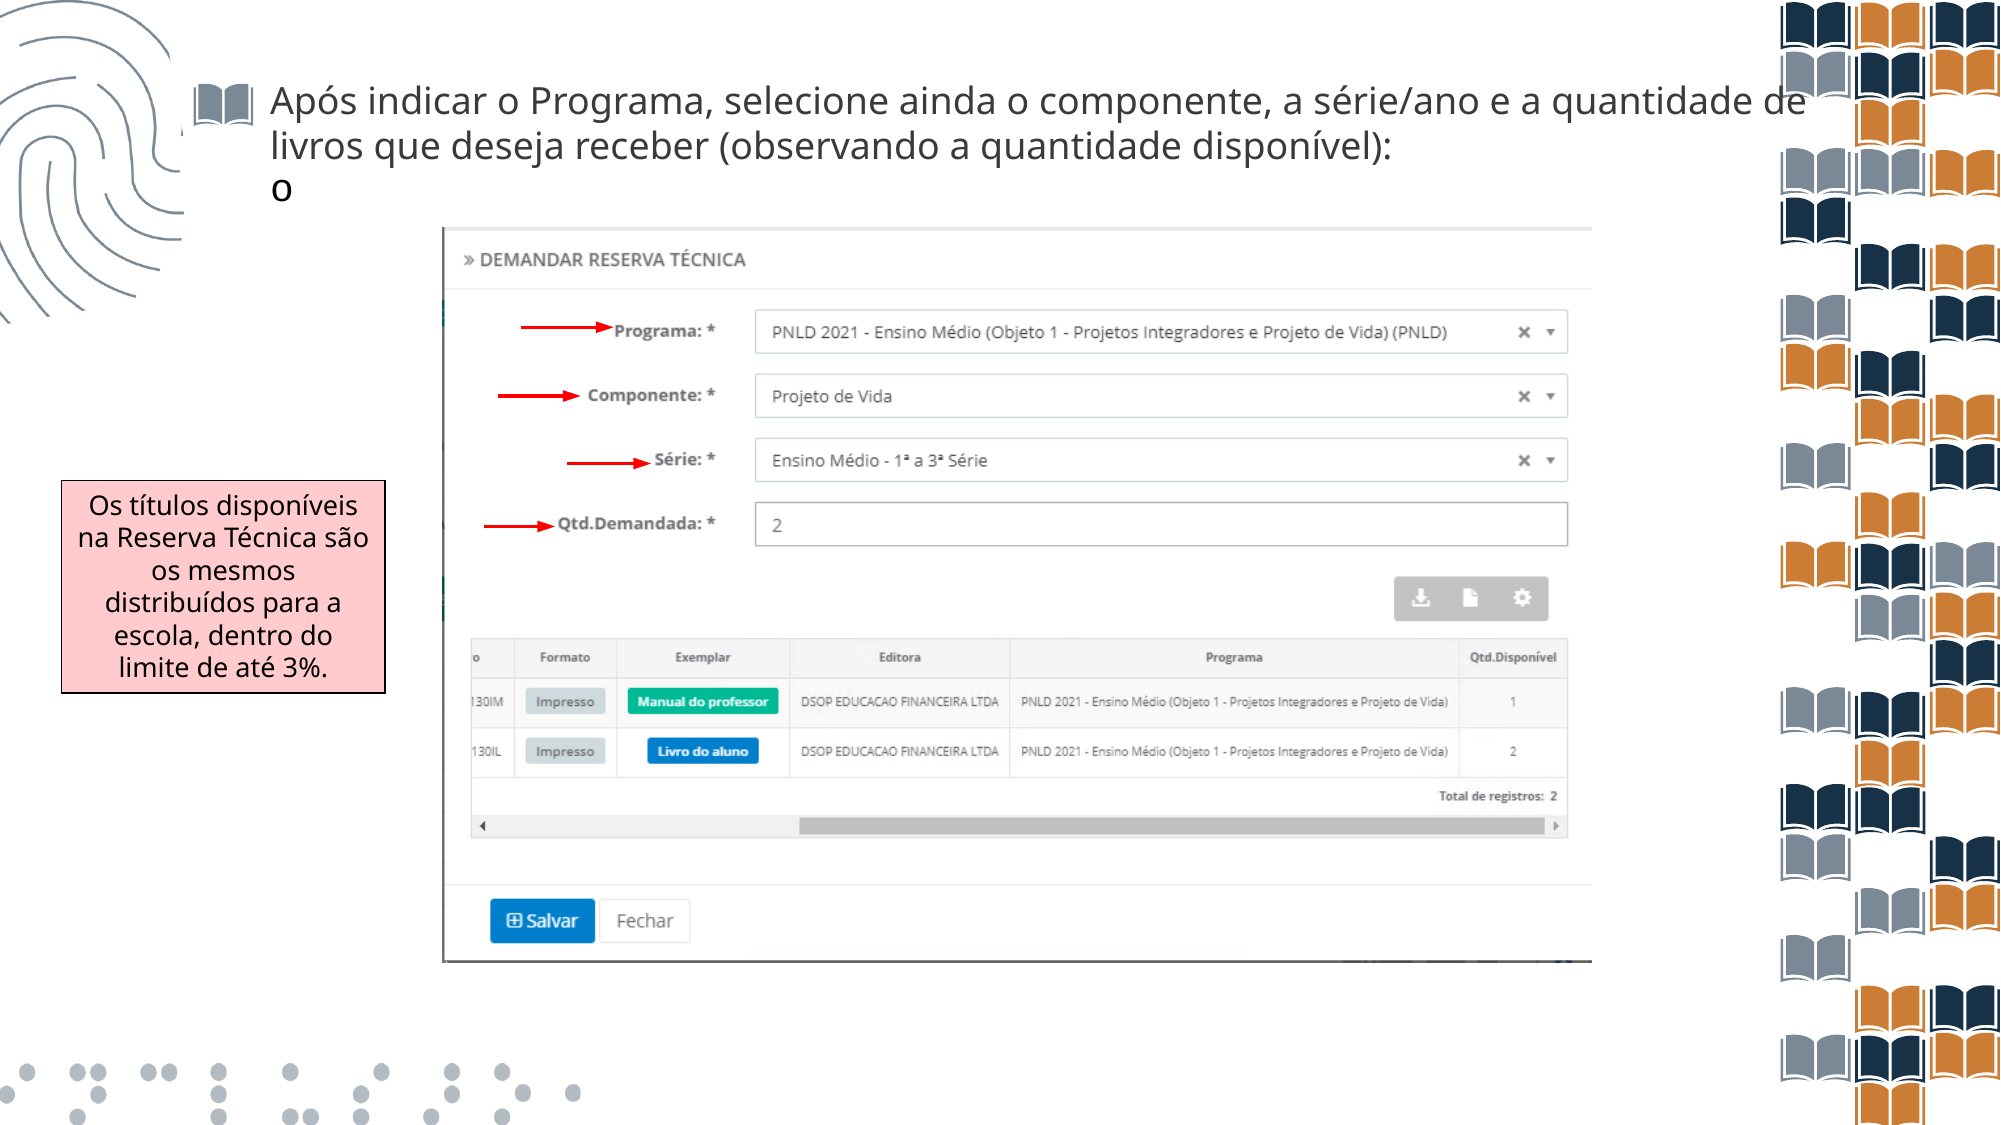

Após indicar o Programa, selecione ainda o componente, a série/ano e a quantidade de livros que deseja receber (observando a quantidade disponível):
Os títulos disponíveis na Reserva Técnica são os mesmos distribuídos para a escola, dentro do limite de até 3%.